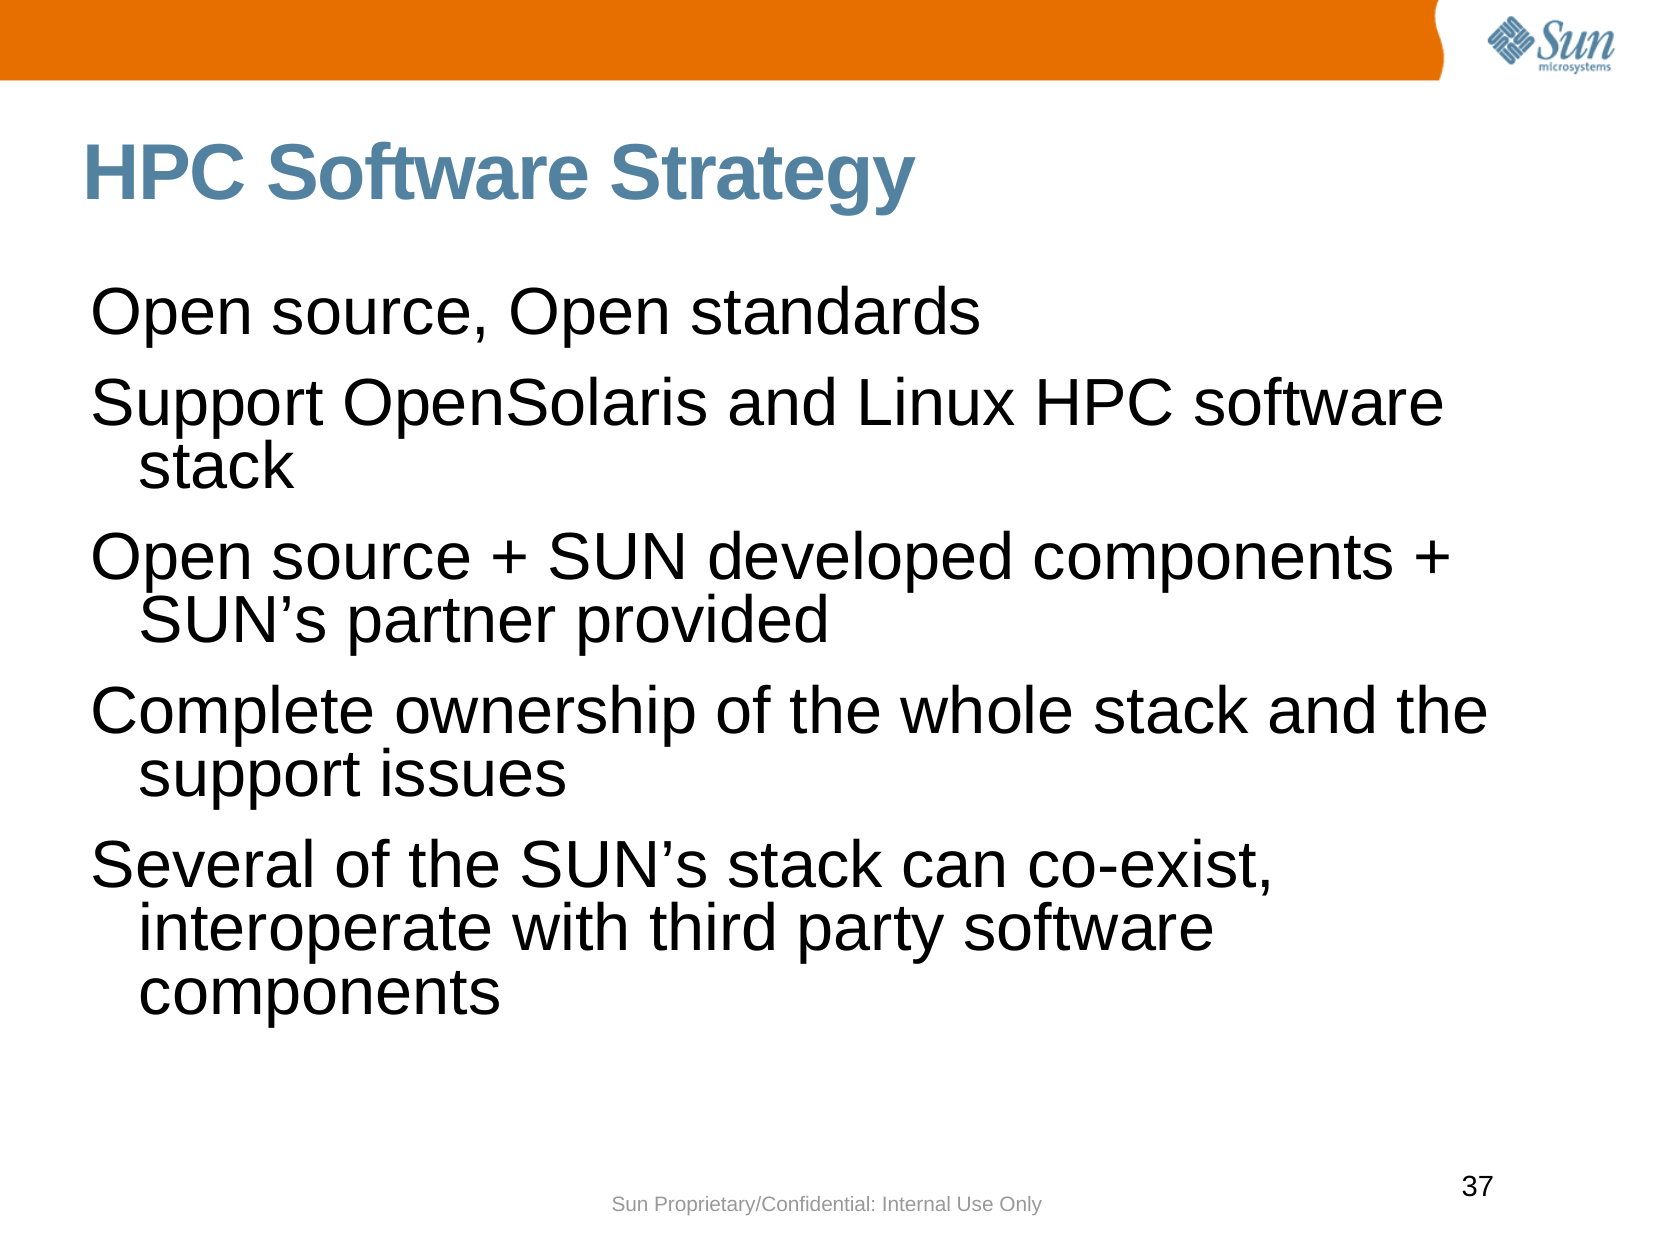

# HPC Software Strategy
Open source, Open standards
Support OpenSolaris and Linux HPC software stack
Open source + SUN developed components + SUN’s partner provided
Complete ownership of the whole stack and the support issues
Several of the SUN’s stack can co-exist, interoperate with third party software components